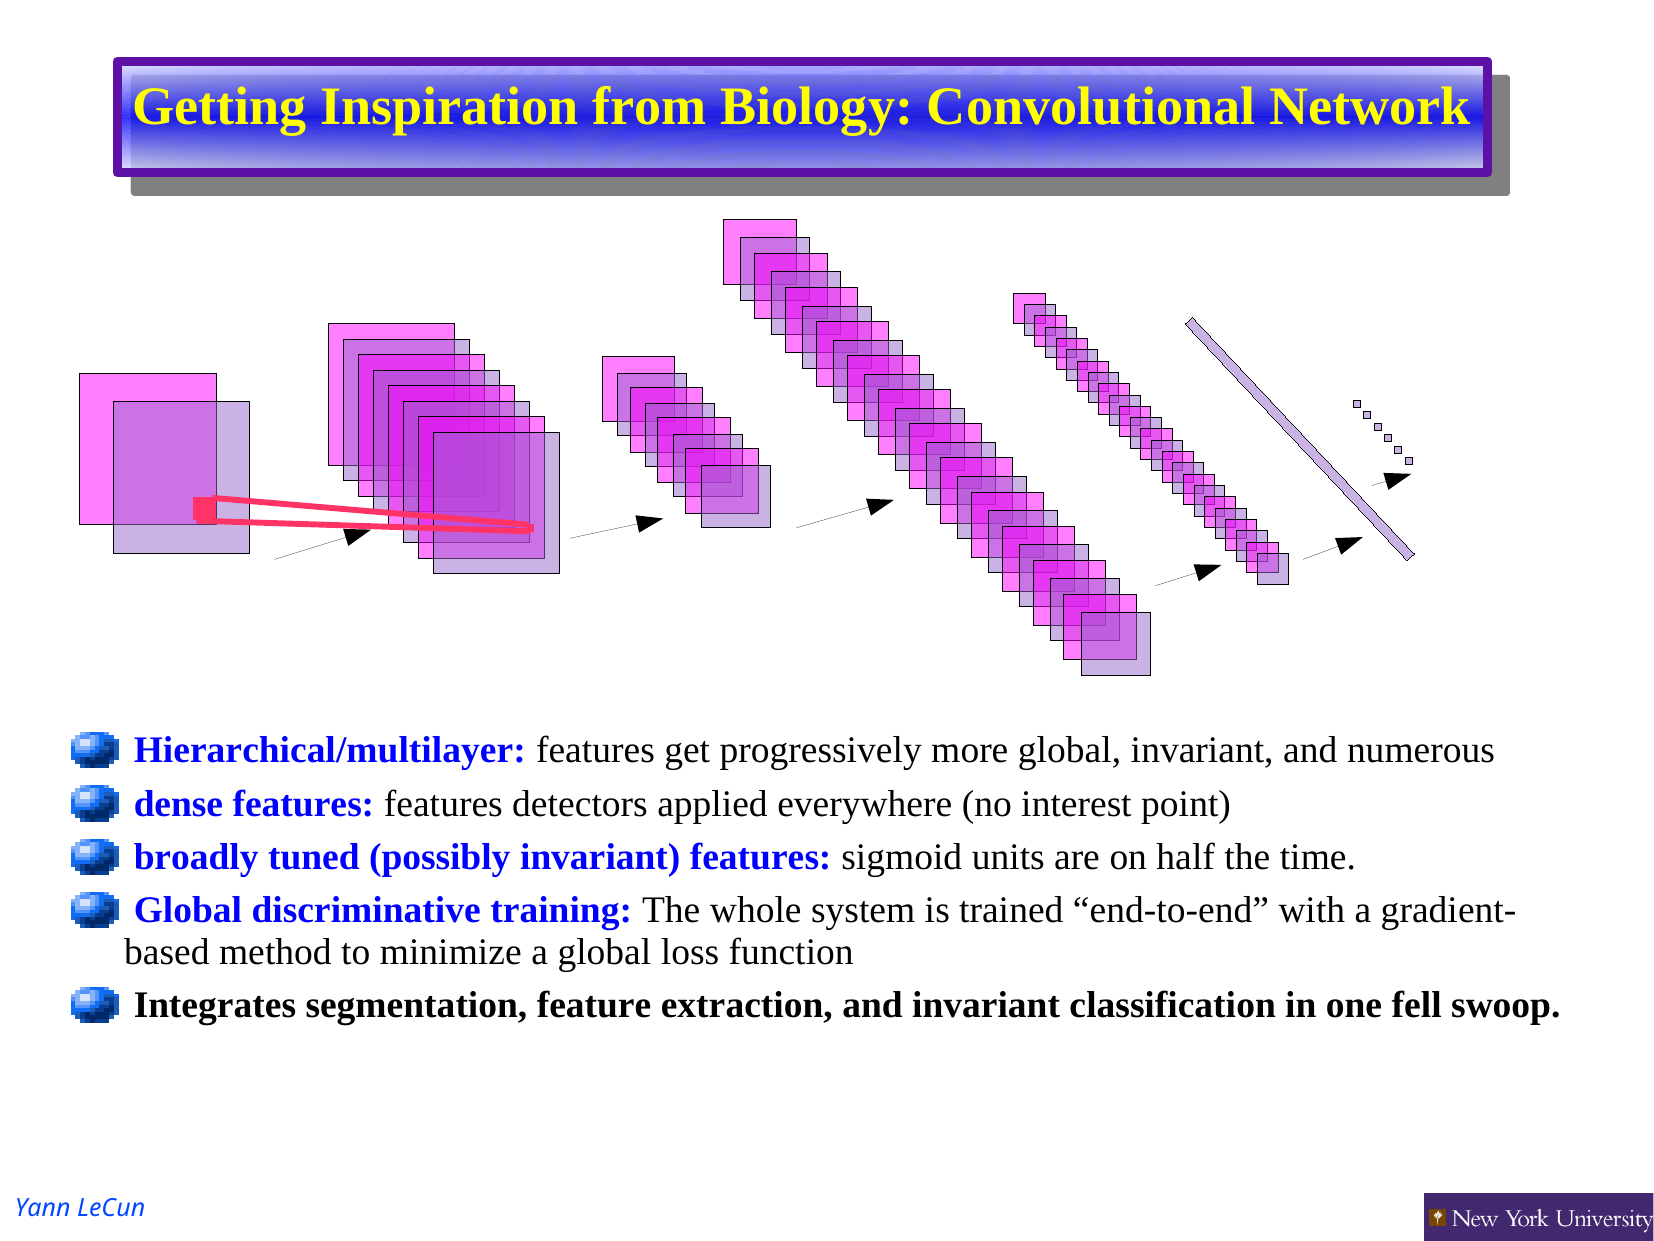

Getting Inspiration from Biology: Convolutional Network
 Hierarchical/multilayer: features get progressively more global, invariant, and numerous
 dense features: features detectors applied everywhere (no interest point)
 broadly tuned (possibly invariant) features: sigmoid units are on half the time.
 Global discriminative training: The whole system is trained “end-to-end” with a gradient-based method to minimize a global loss function
 Integrates segmentation, feature extraction, and invariant classification in one fell swoop.